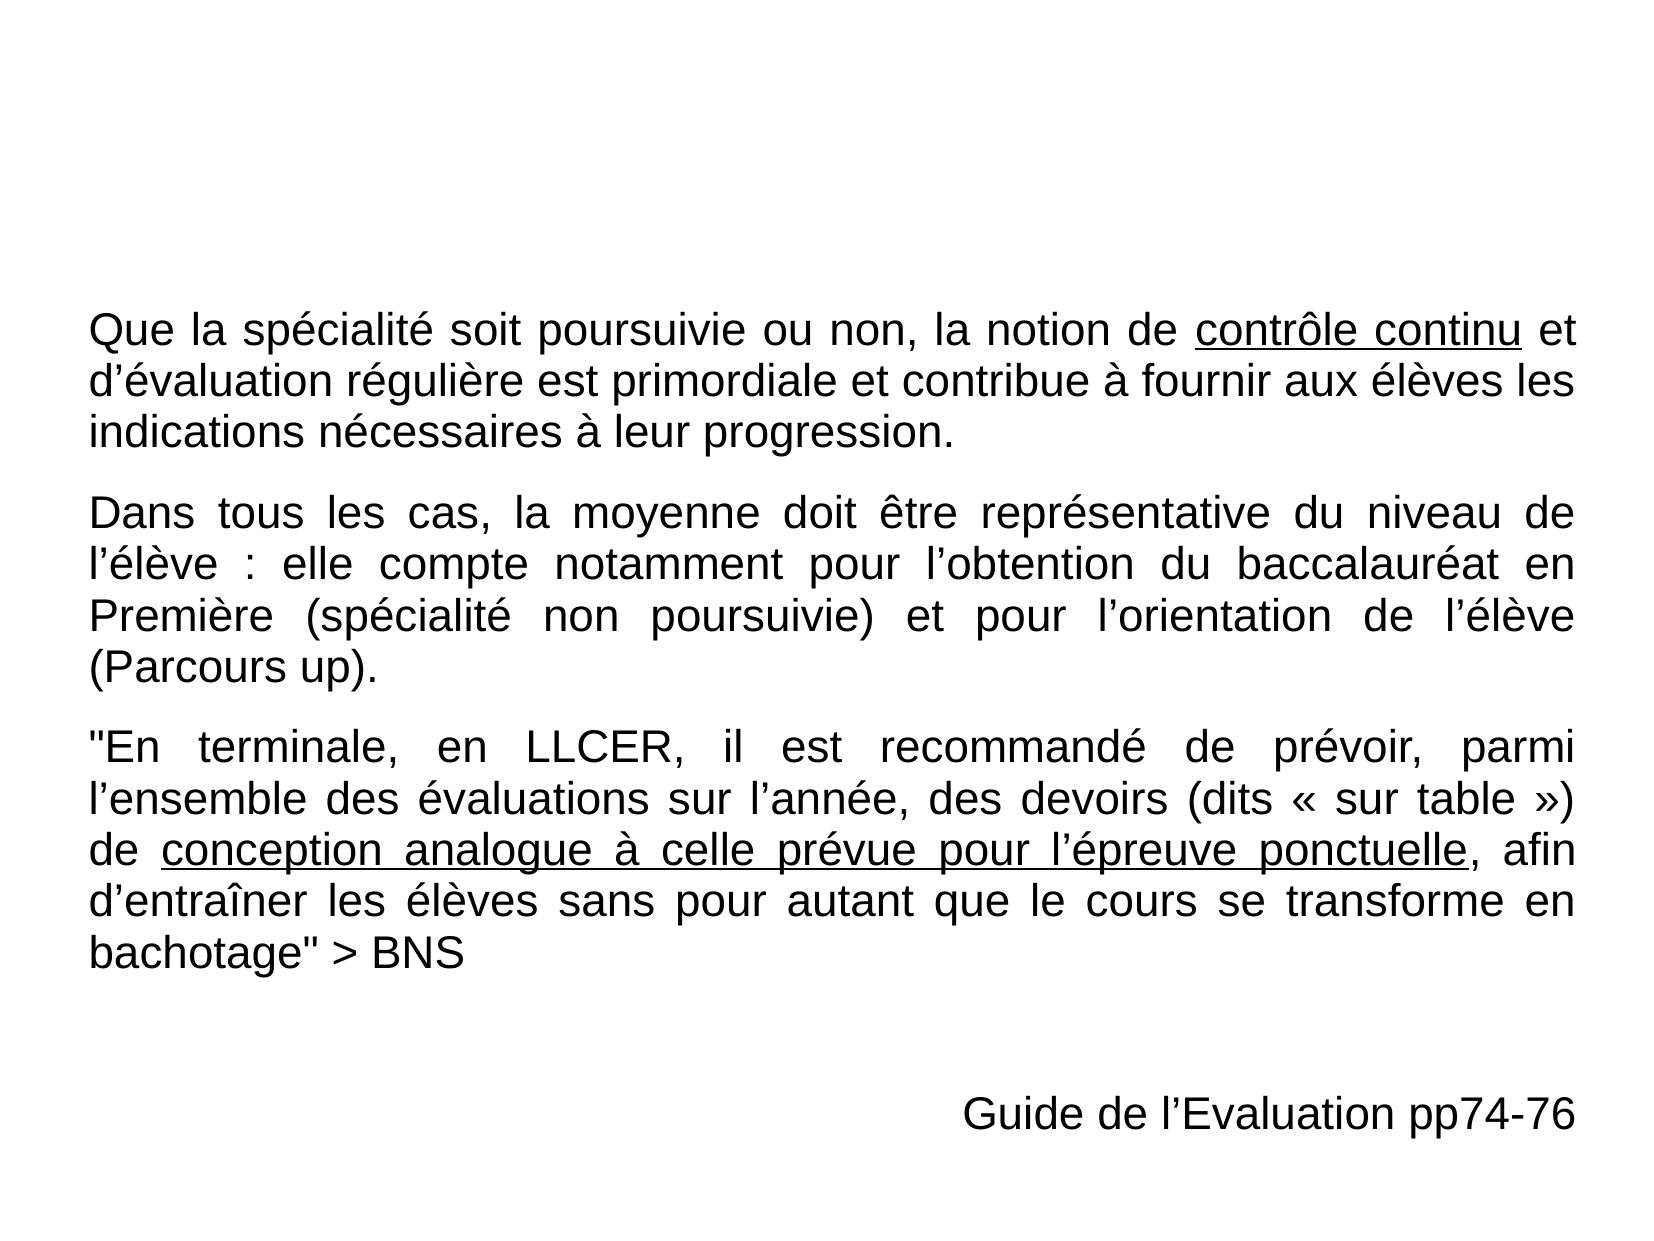

#
Que la spécialité soit poursuivie ou non, la notion de contrôle continu et d’évaluation régulière est primordiale et contribue à fournir aux élèves les indications nécessaires à leur progression.
Dans tous les cas, la moyenne doit être représentative du niveau de l’élève : elle compte notamment pour l’obtention du baccalauréat en Première (spécialité non poursuivie) et pour l’orientation de l’élève (Parcours up).
"En terminale, en LLCER, il est recommandé de prévoir, parmi l’ensemble des évaluations sur l’année, des devoirs (dits « sur table ») de conception analogue à celle prévue pour l’épreuve ponctuelle, afin d’entraîner les élèves sans pour autant que le cours se transforme en bachotage" > BNS
Guide de l’Evaluation pp74-76